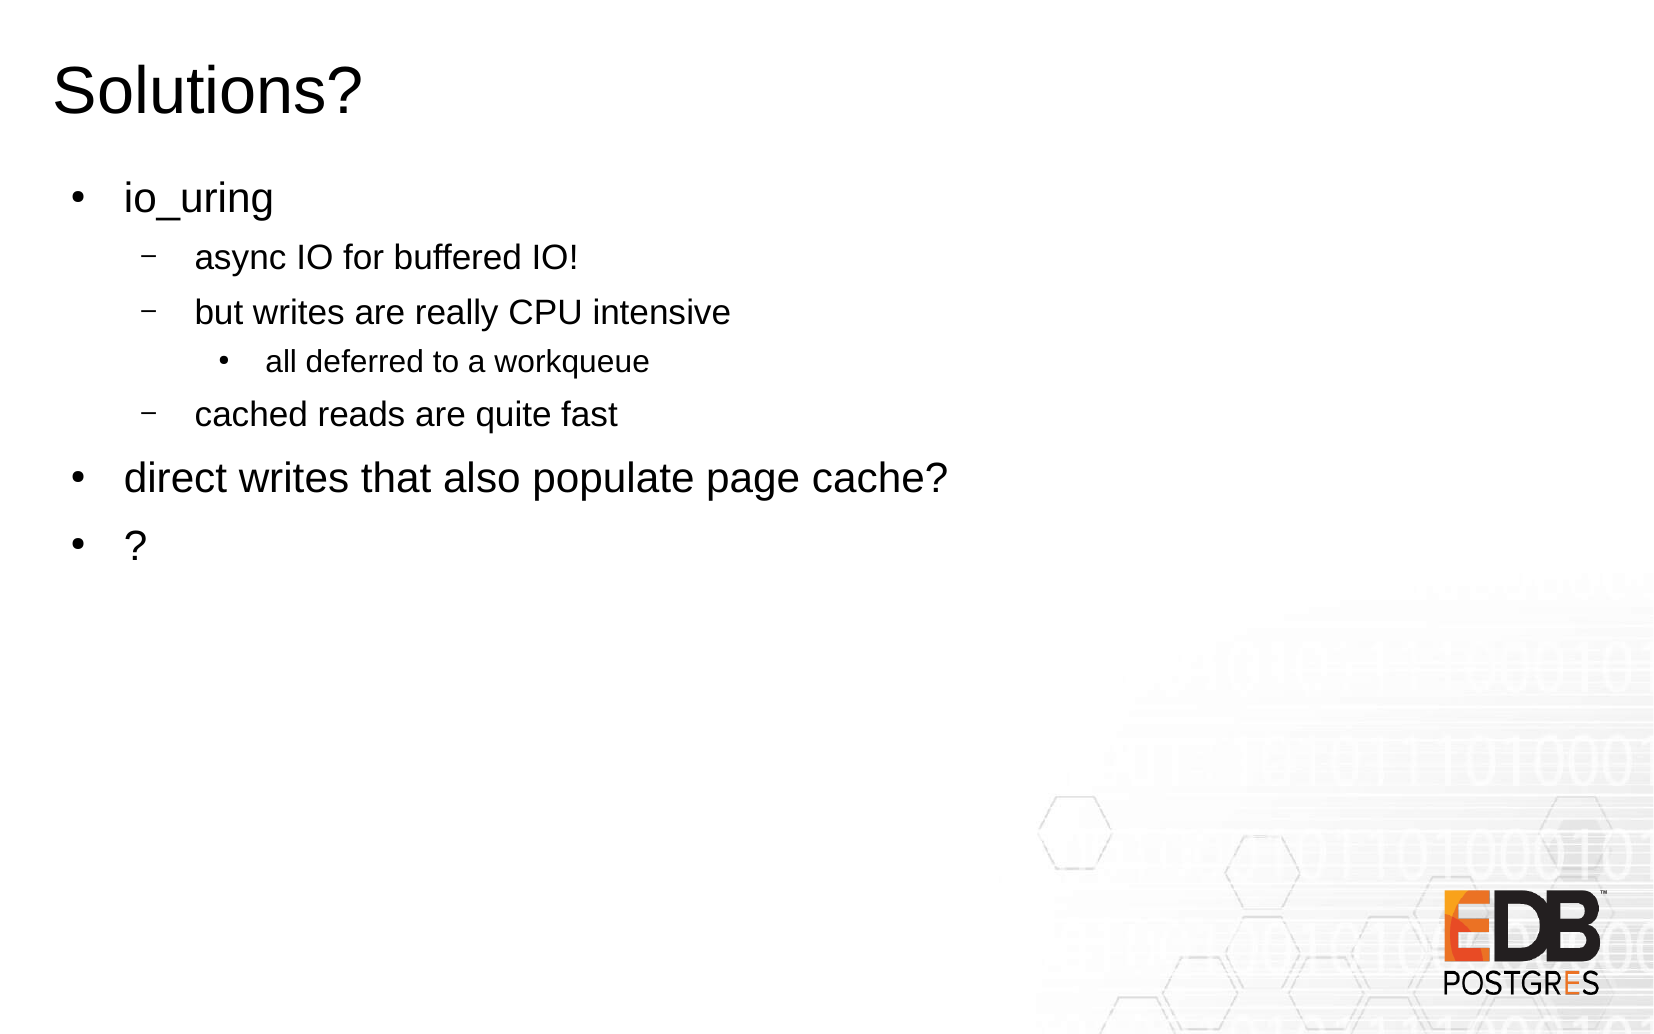

# Solutions?
io_uring
async IO for buffered IO!
but writes are really CPU intensive
all deferred to a workqueue
cached reads are quite fast
direct writes that also populate page cache?
?